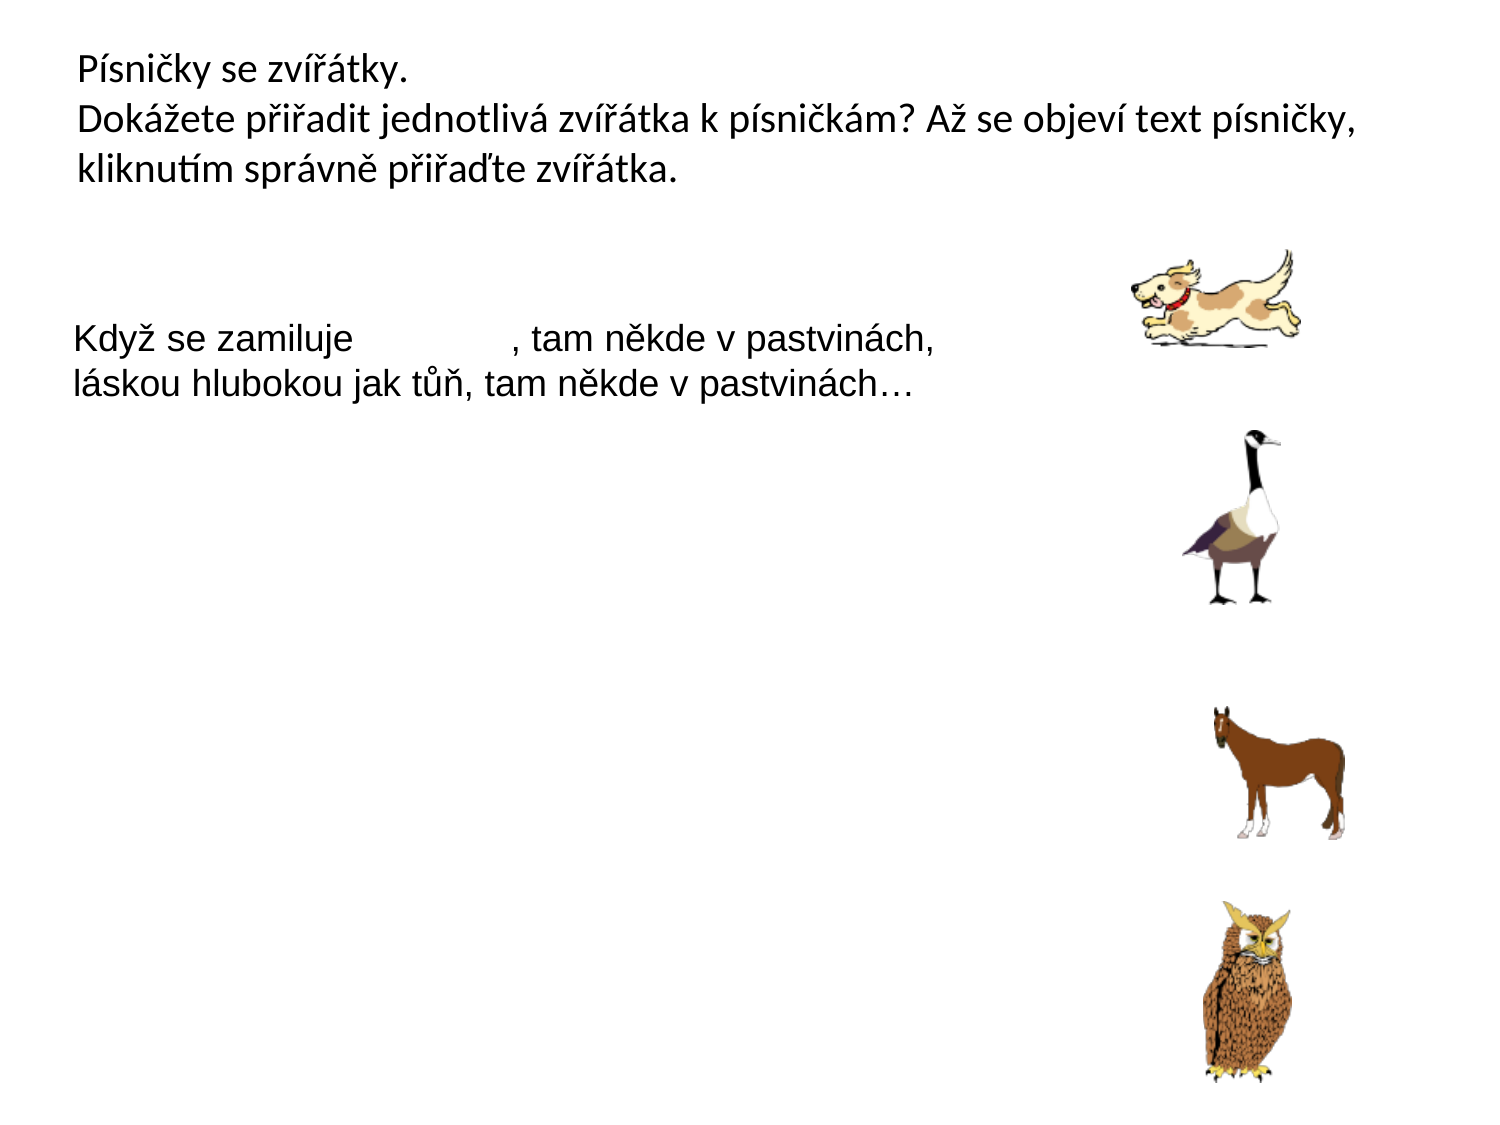

Písničky se zvířátky.
Dokážete přiřadit jednotlivá zvířátka k písničkám? Až se objeví text písničky,
kliknutím správně přiřaďte zvířátka.
 Když se zamiluje , tam někde v pastvinách,
 láskou hlubokou jak tůň, tam někde v pastvinách…